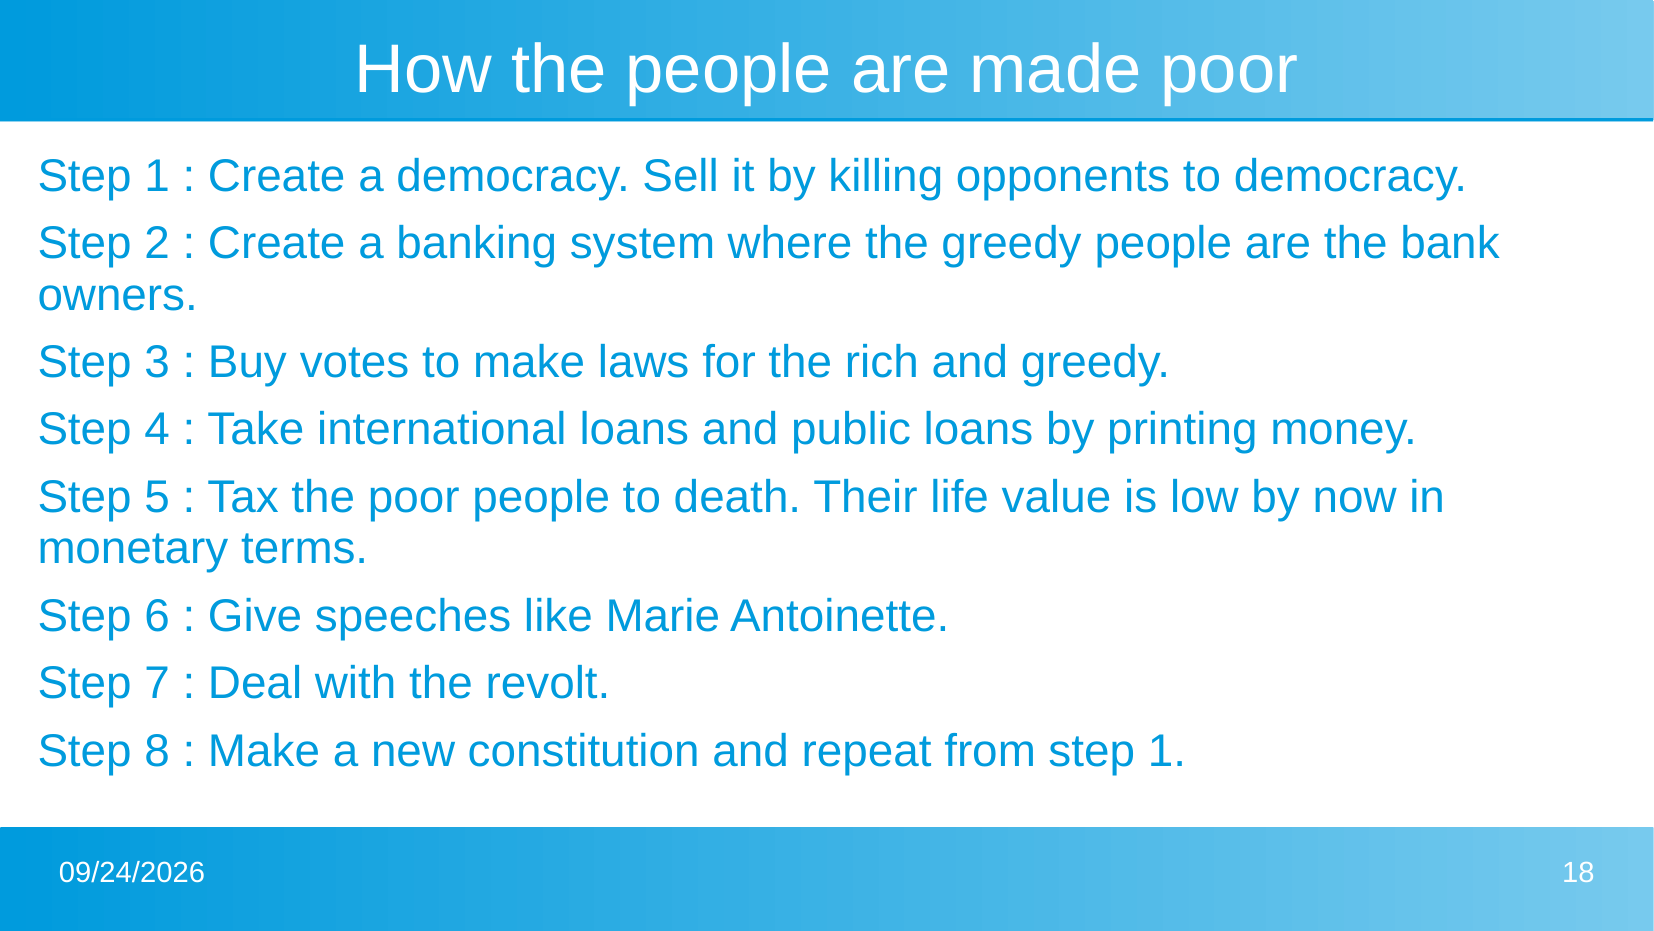

# How the people are made poor
Step 1 : Create a democracy. Sell it by killing opponents to democracy.
Step 2 : Create a banking system where the greedy people are the bank owners.
Step 3 : Buy votes to make laws for the rich and greedy.
Step 4 : Take international loans and public loans by printing money.
Step 5 : Tax the poor people to death. Their life value is low by now in monetary terms.
Step 6 : Give speeches like Marie Antoinette.
Step 7 : Deal with the revolt.
Step 8 : Make a new constitution and repeat from step 1.
18